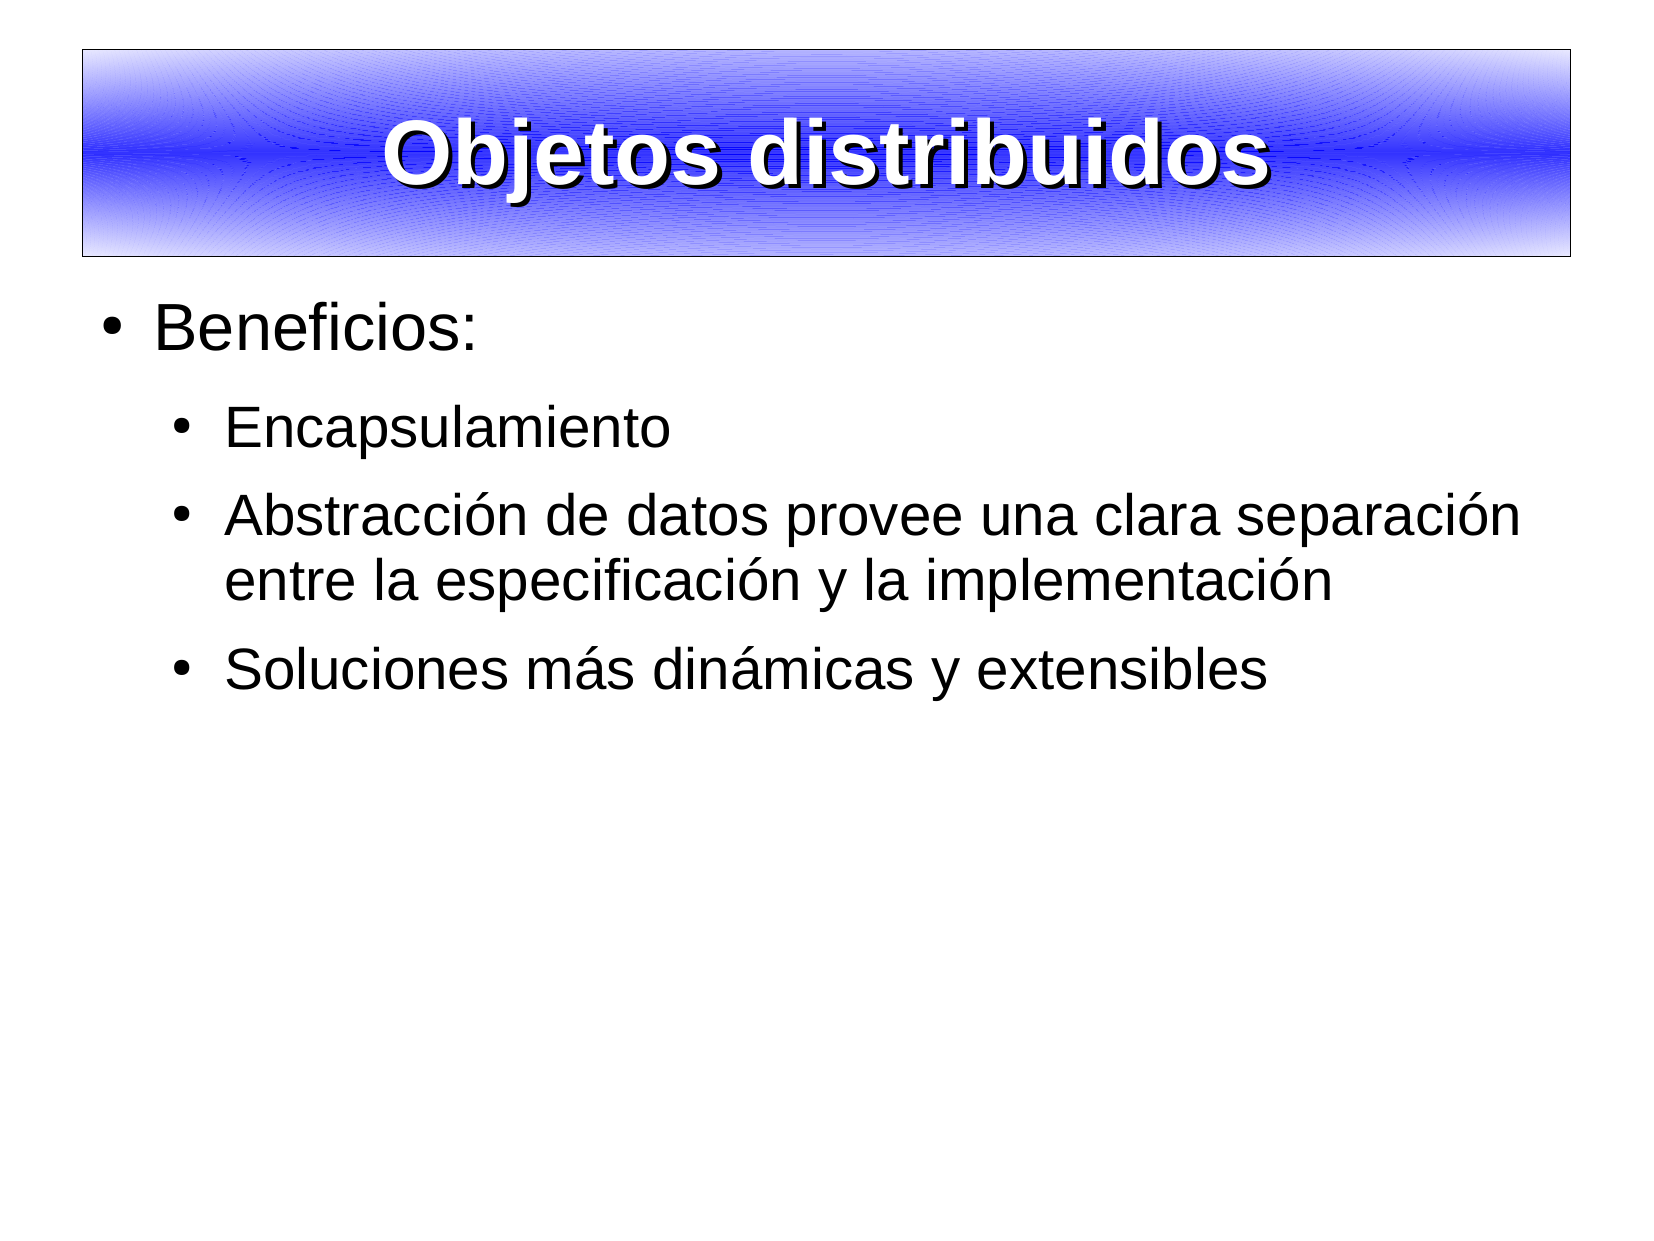

# Objetos distribuidos
Beneficios:
Encapsulamiento
Abstracción de datos provee una clara separación entre la especificación y la implementación
Soluciones más dinámicas y extensibles